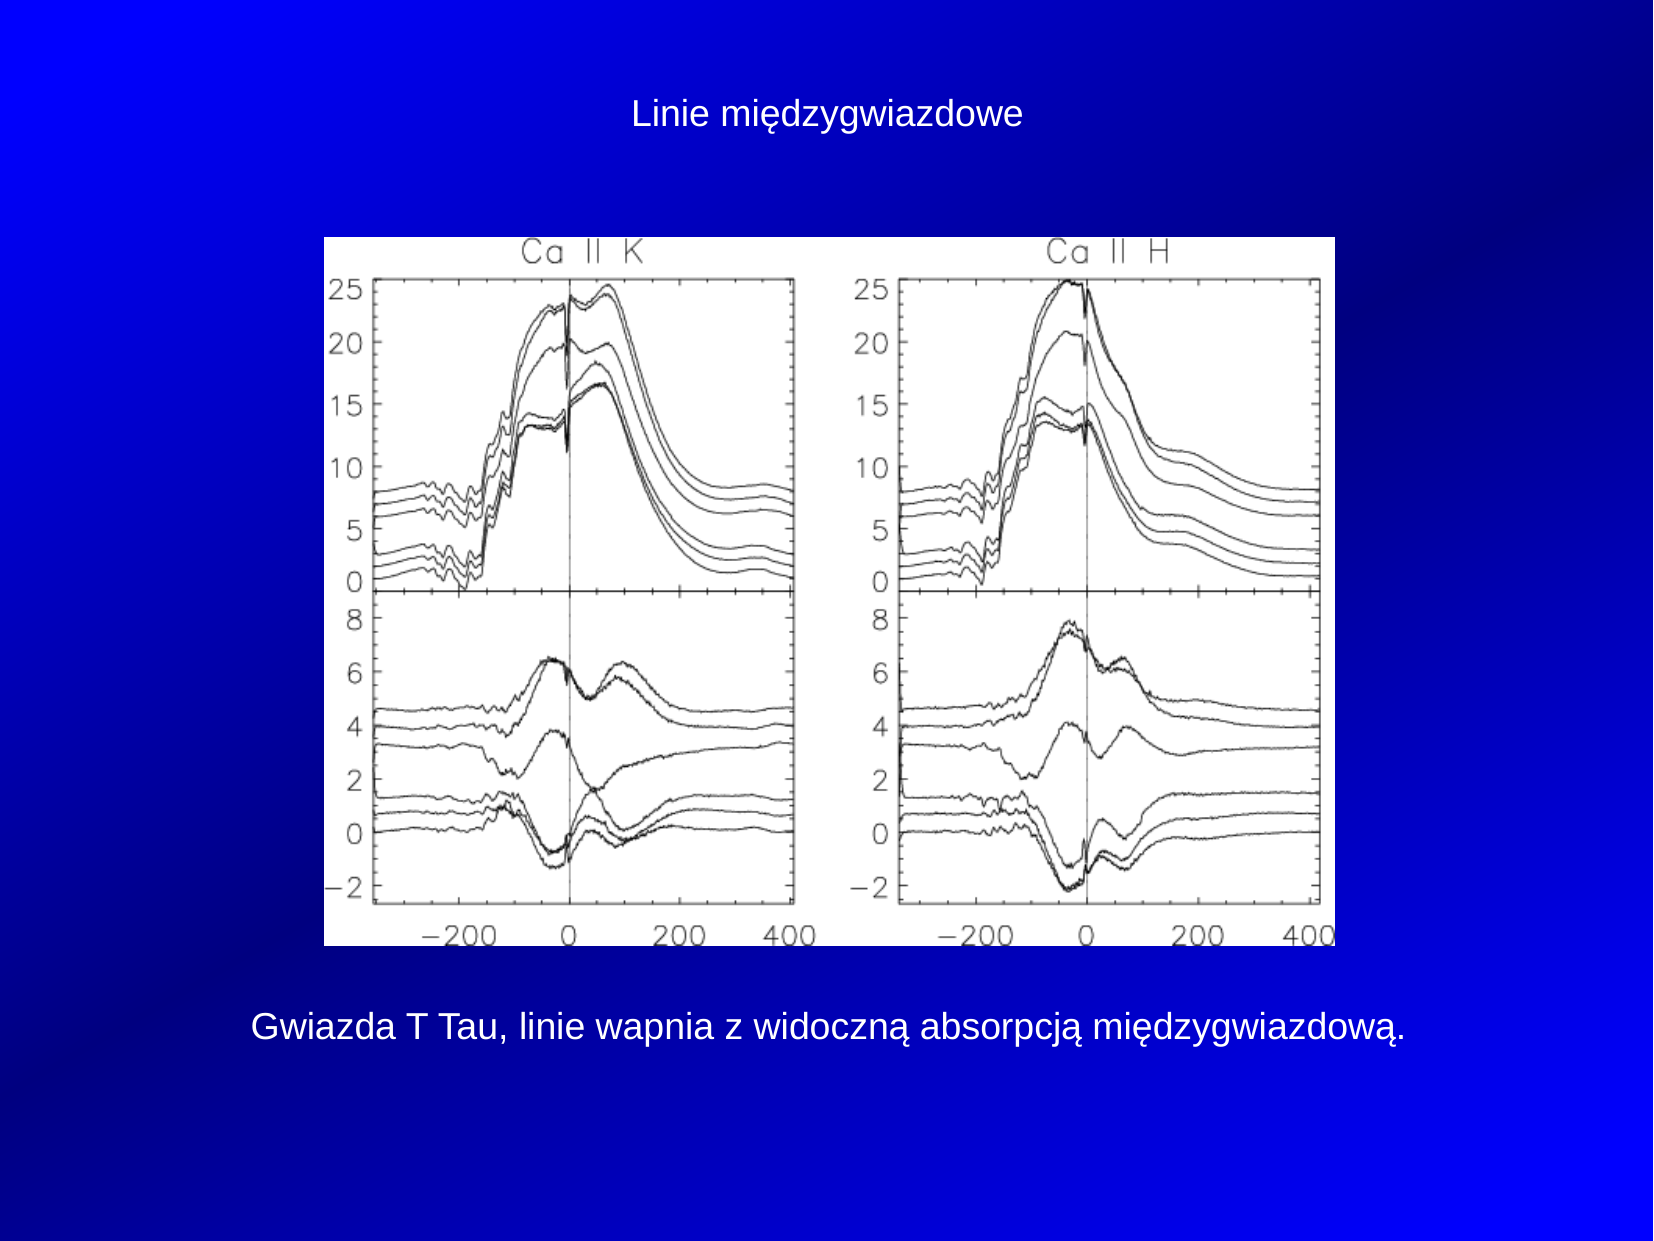

Linie międzygwiazdowe
Gwiazda T Tau, linie wapnia z widoczną absorpcją międzygwiazdową.